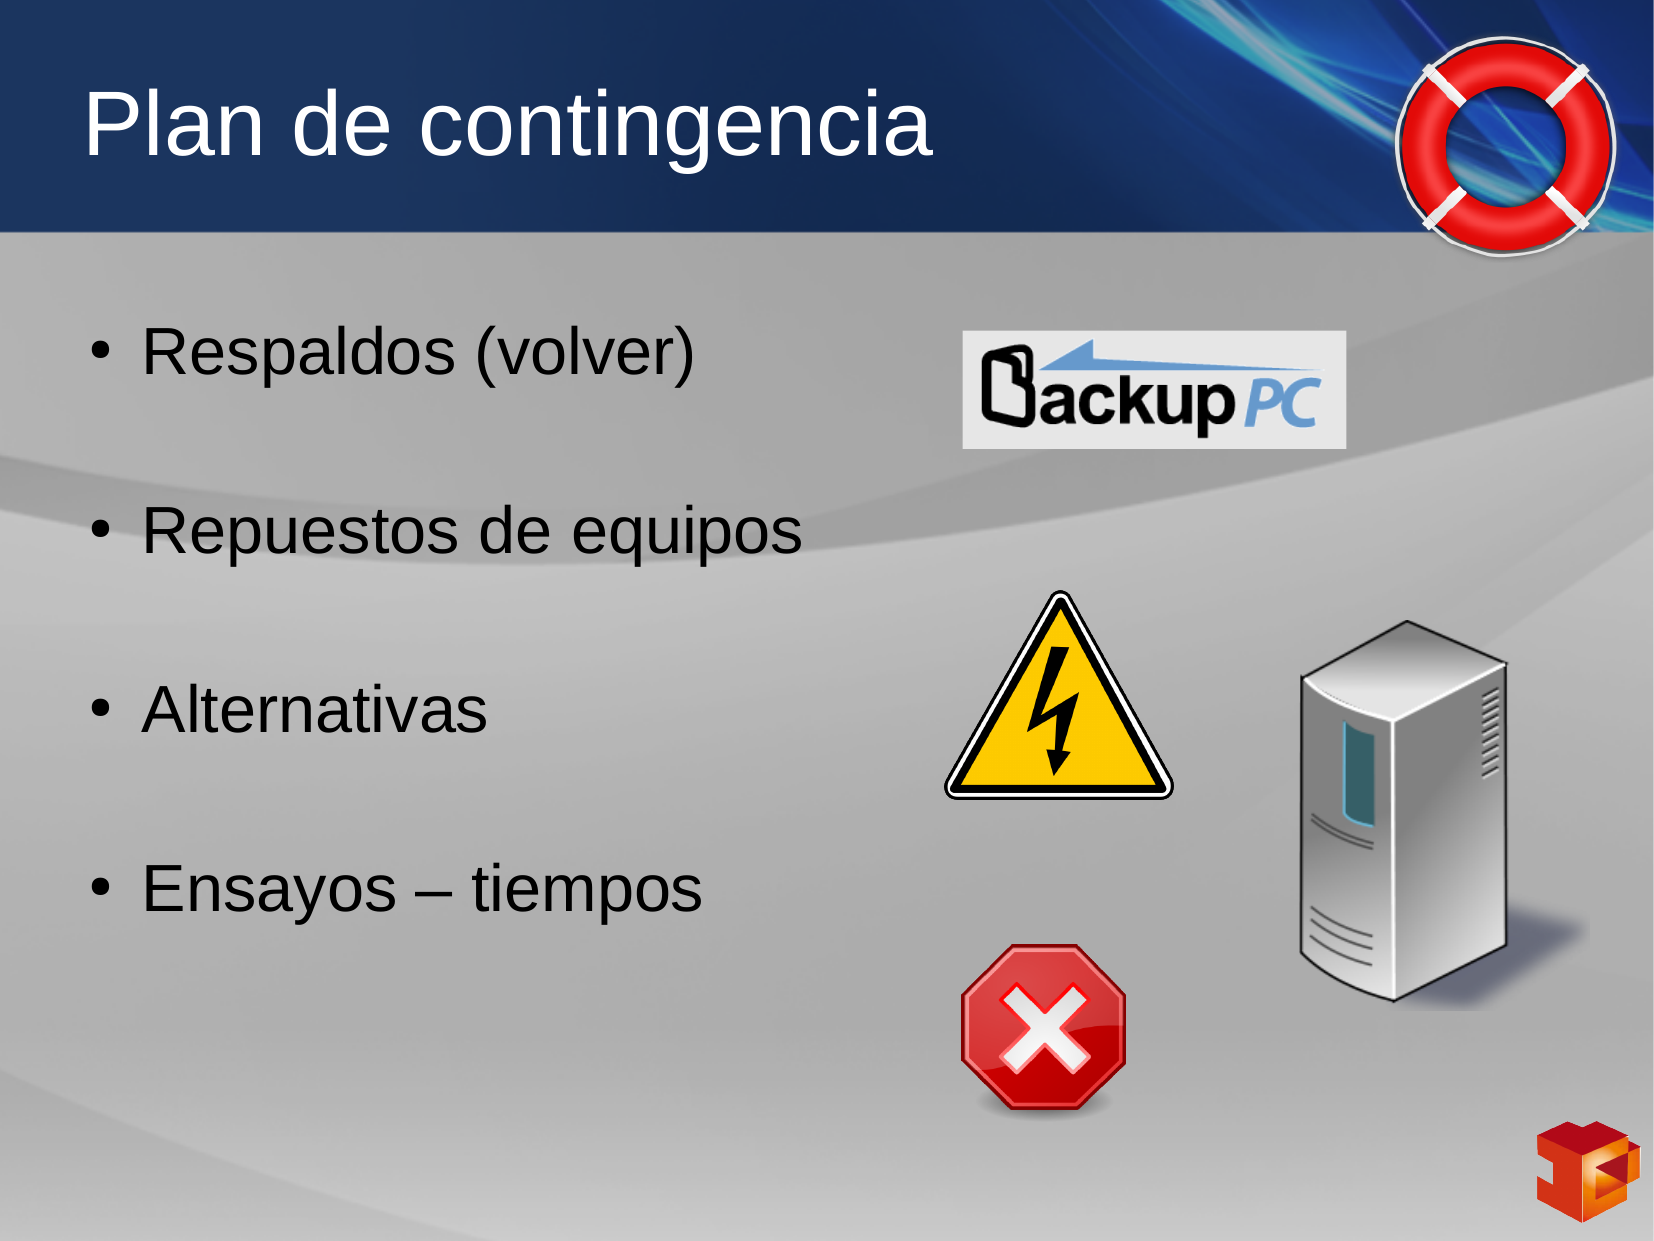

# Plan de contingencia
Respaldos (volver)
Repuestos de equipos
Alternativas
Ensayos – tiempos